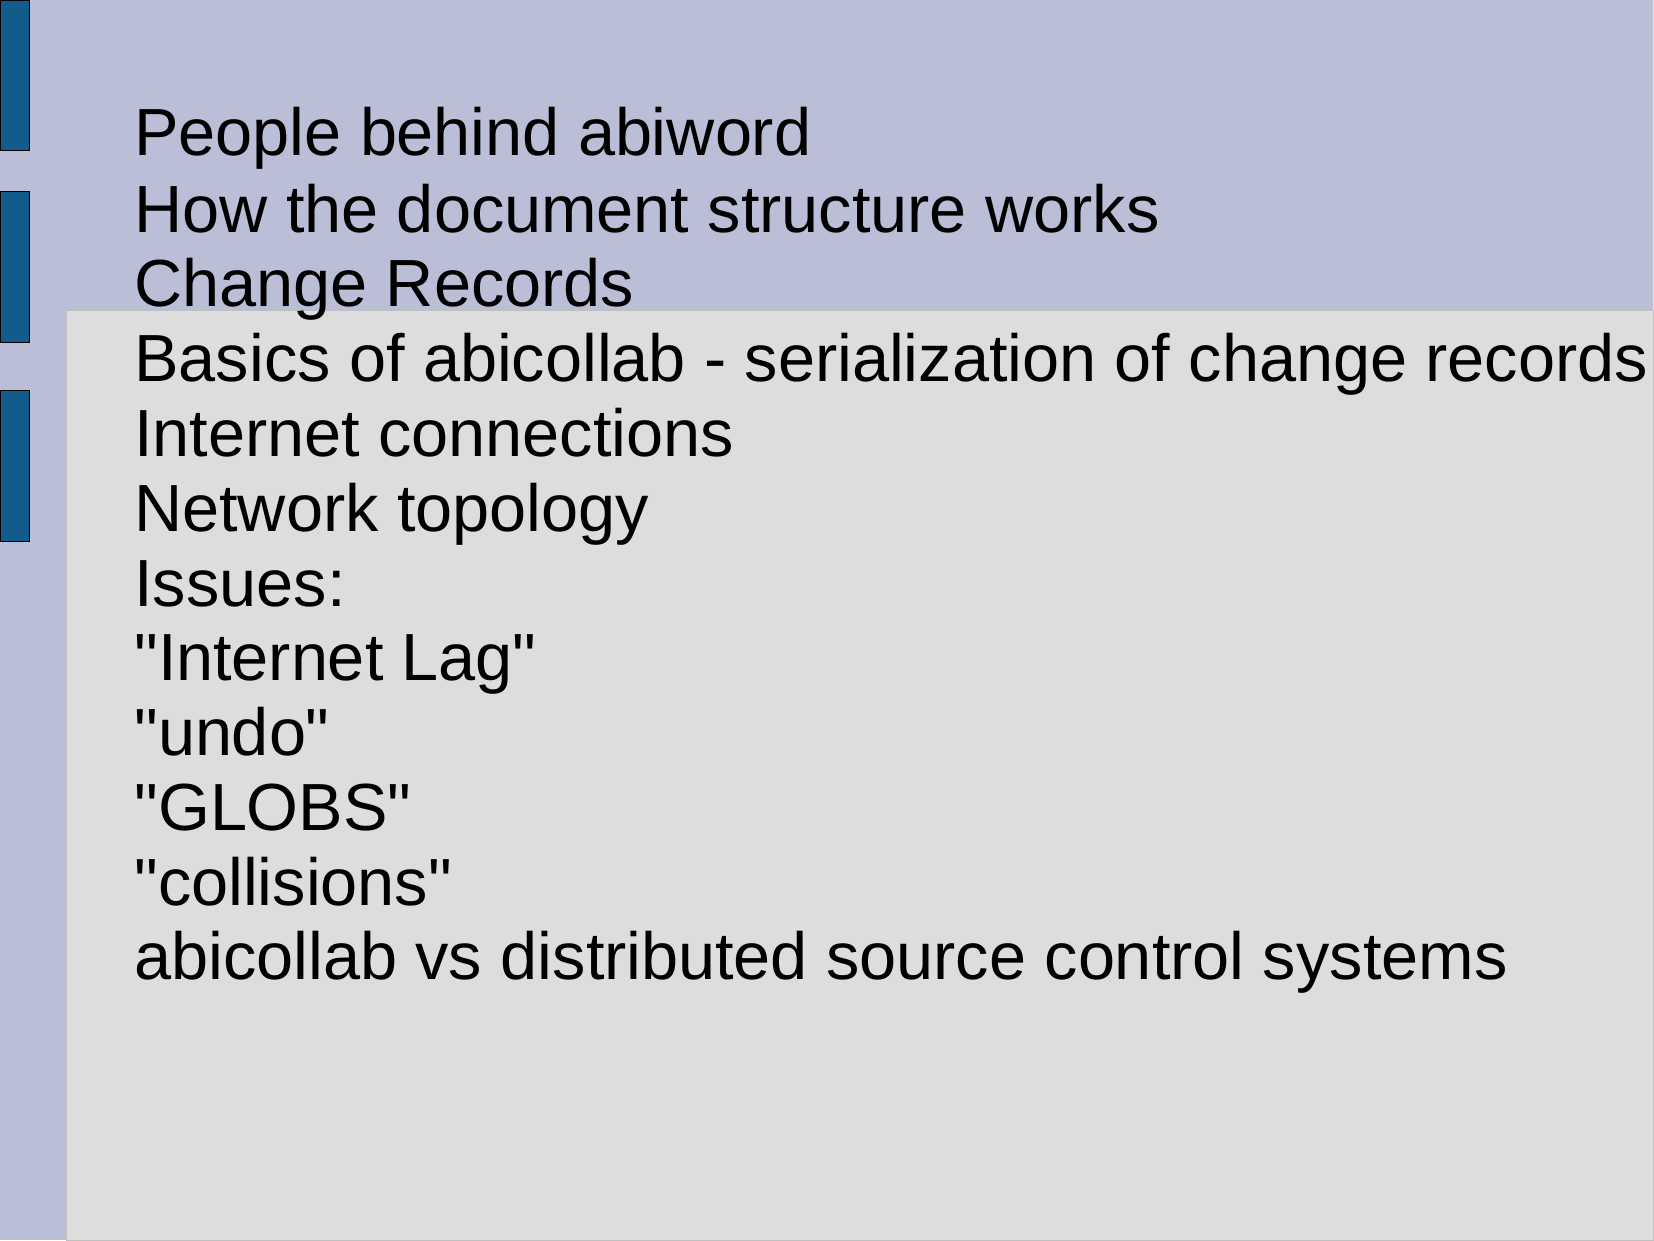

People behind abiword
	How the document structure works
	Change Records
	Basics of abicollab - serialization of change records
	Internet connections
	Network topology
	Issues:
	"Internet Lag"
	"undo"
	"GLOBS"
	"collisions"
	abicollab vs distributed source control systems